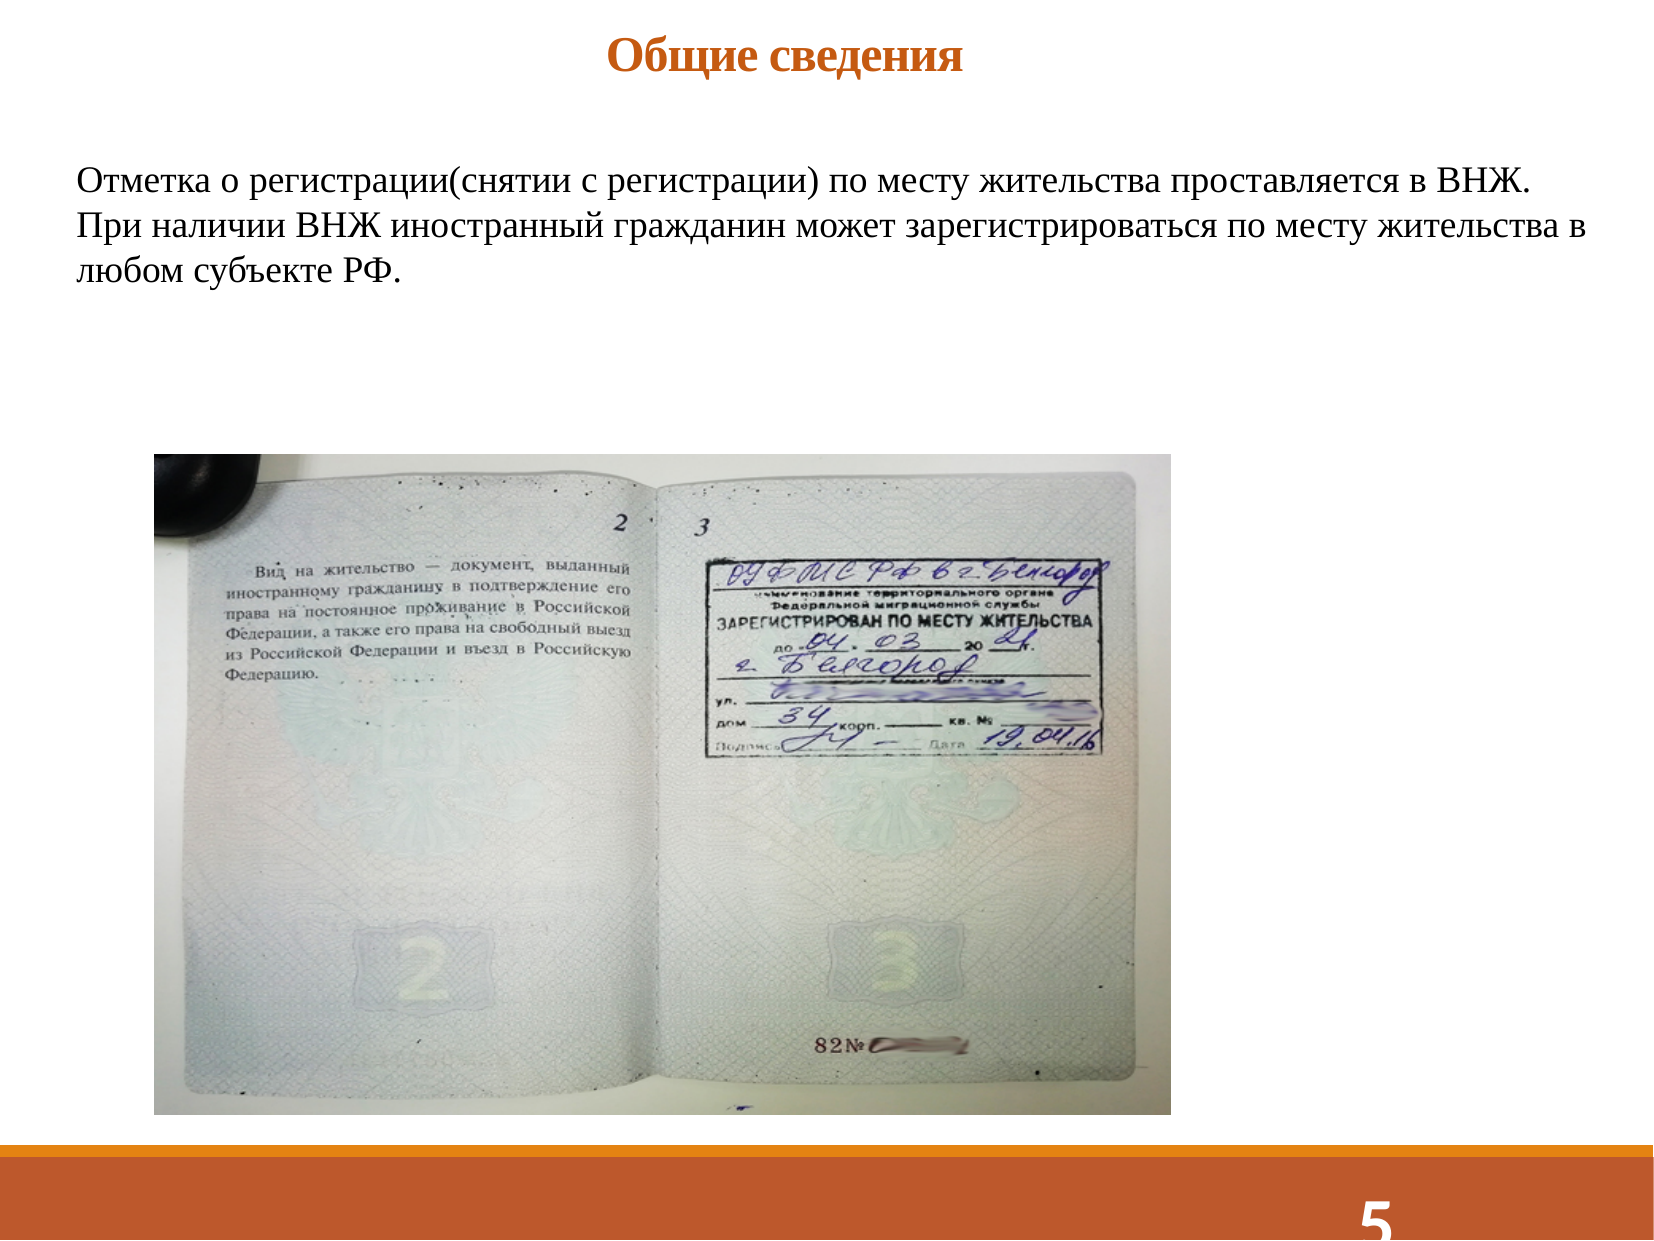

Общие сведения
Отметка о регистрации(снятии с регистрации) по месту жительства проставляется в ВНЖ. При наличии ВНЖ иностранный гражданин может зарегистрироваться по месту жительства в любом субъекте РФ.